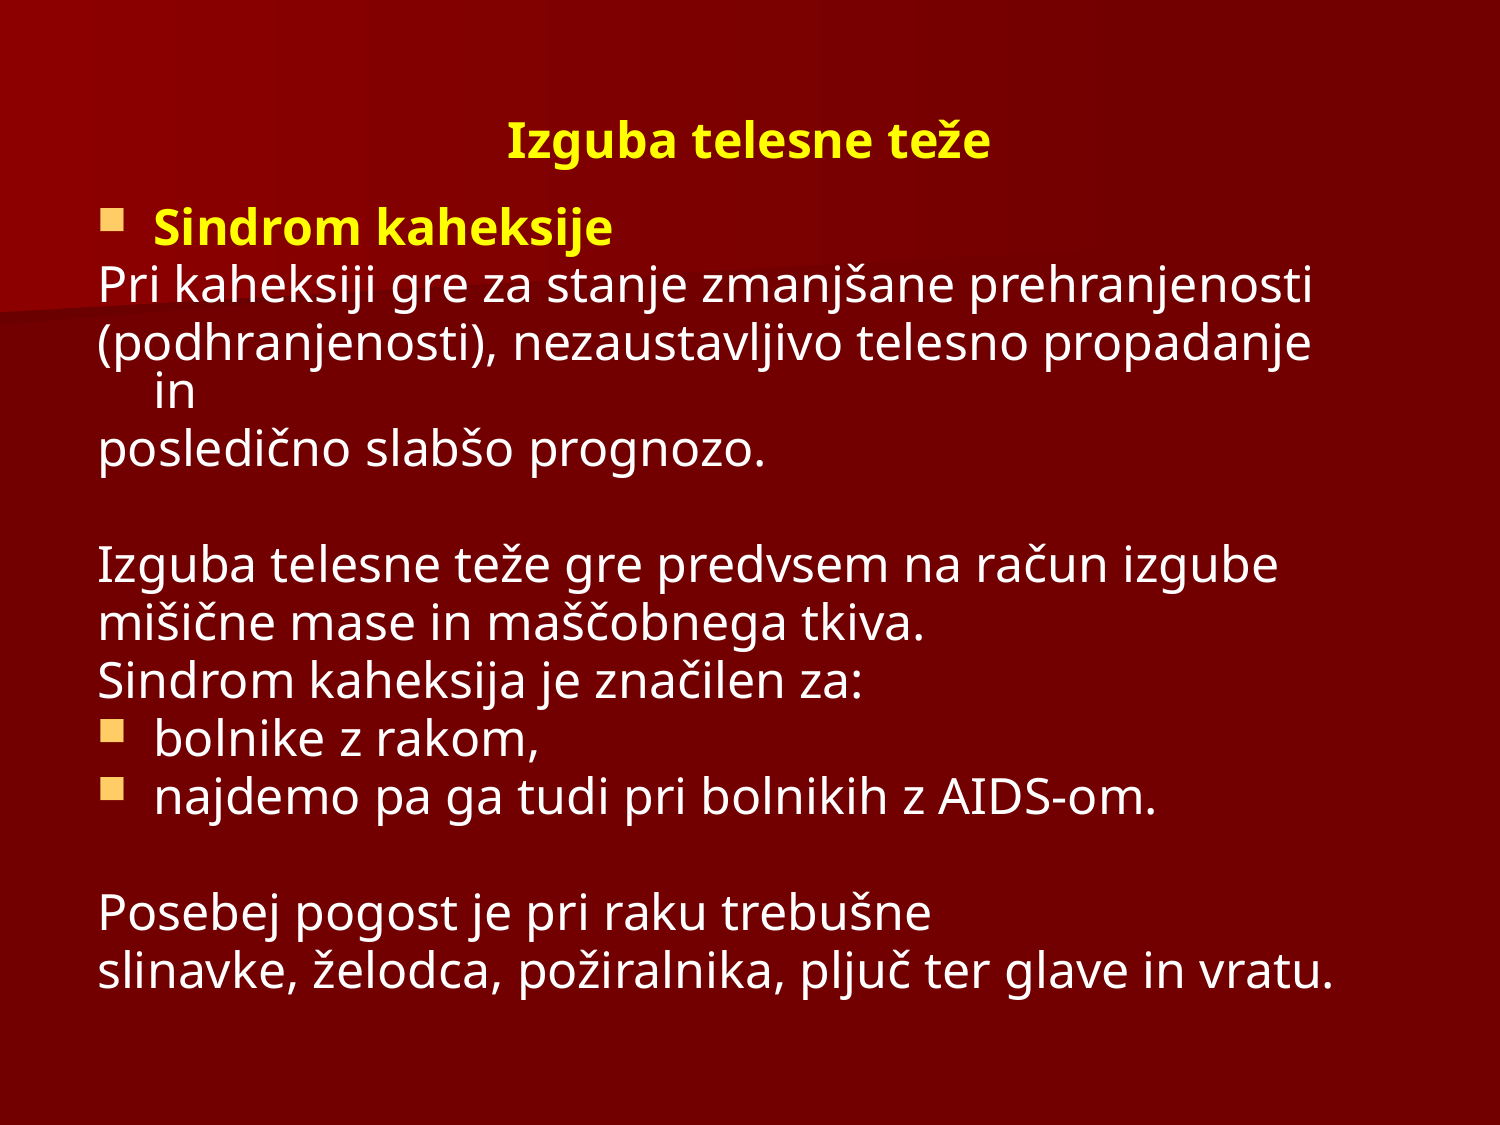

# Izguba telesne teže
Sindrom kaheksije
Pri kaheksiji gre za stanje zmanjšane prehranjenosti
(podhranjenosti), nezaustavljivo telesno propadanje in
posledično slabšo prognozo.
Izguba telesne teže gre predvsem na račun izgube
mišične mase in maščobnega tkiva.
Sindrom kaheksija je značilen za:
bolnike z rakom,
najdemo pa ga tudi pri bolnikih z AIDS-om.
Posebej pogost je pri raku trebušne
slinavke, želodca, požiralnika, pljuč ter glave in vratu.